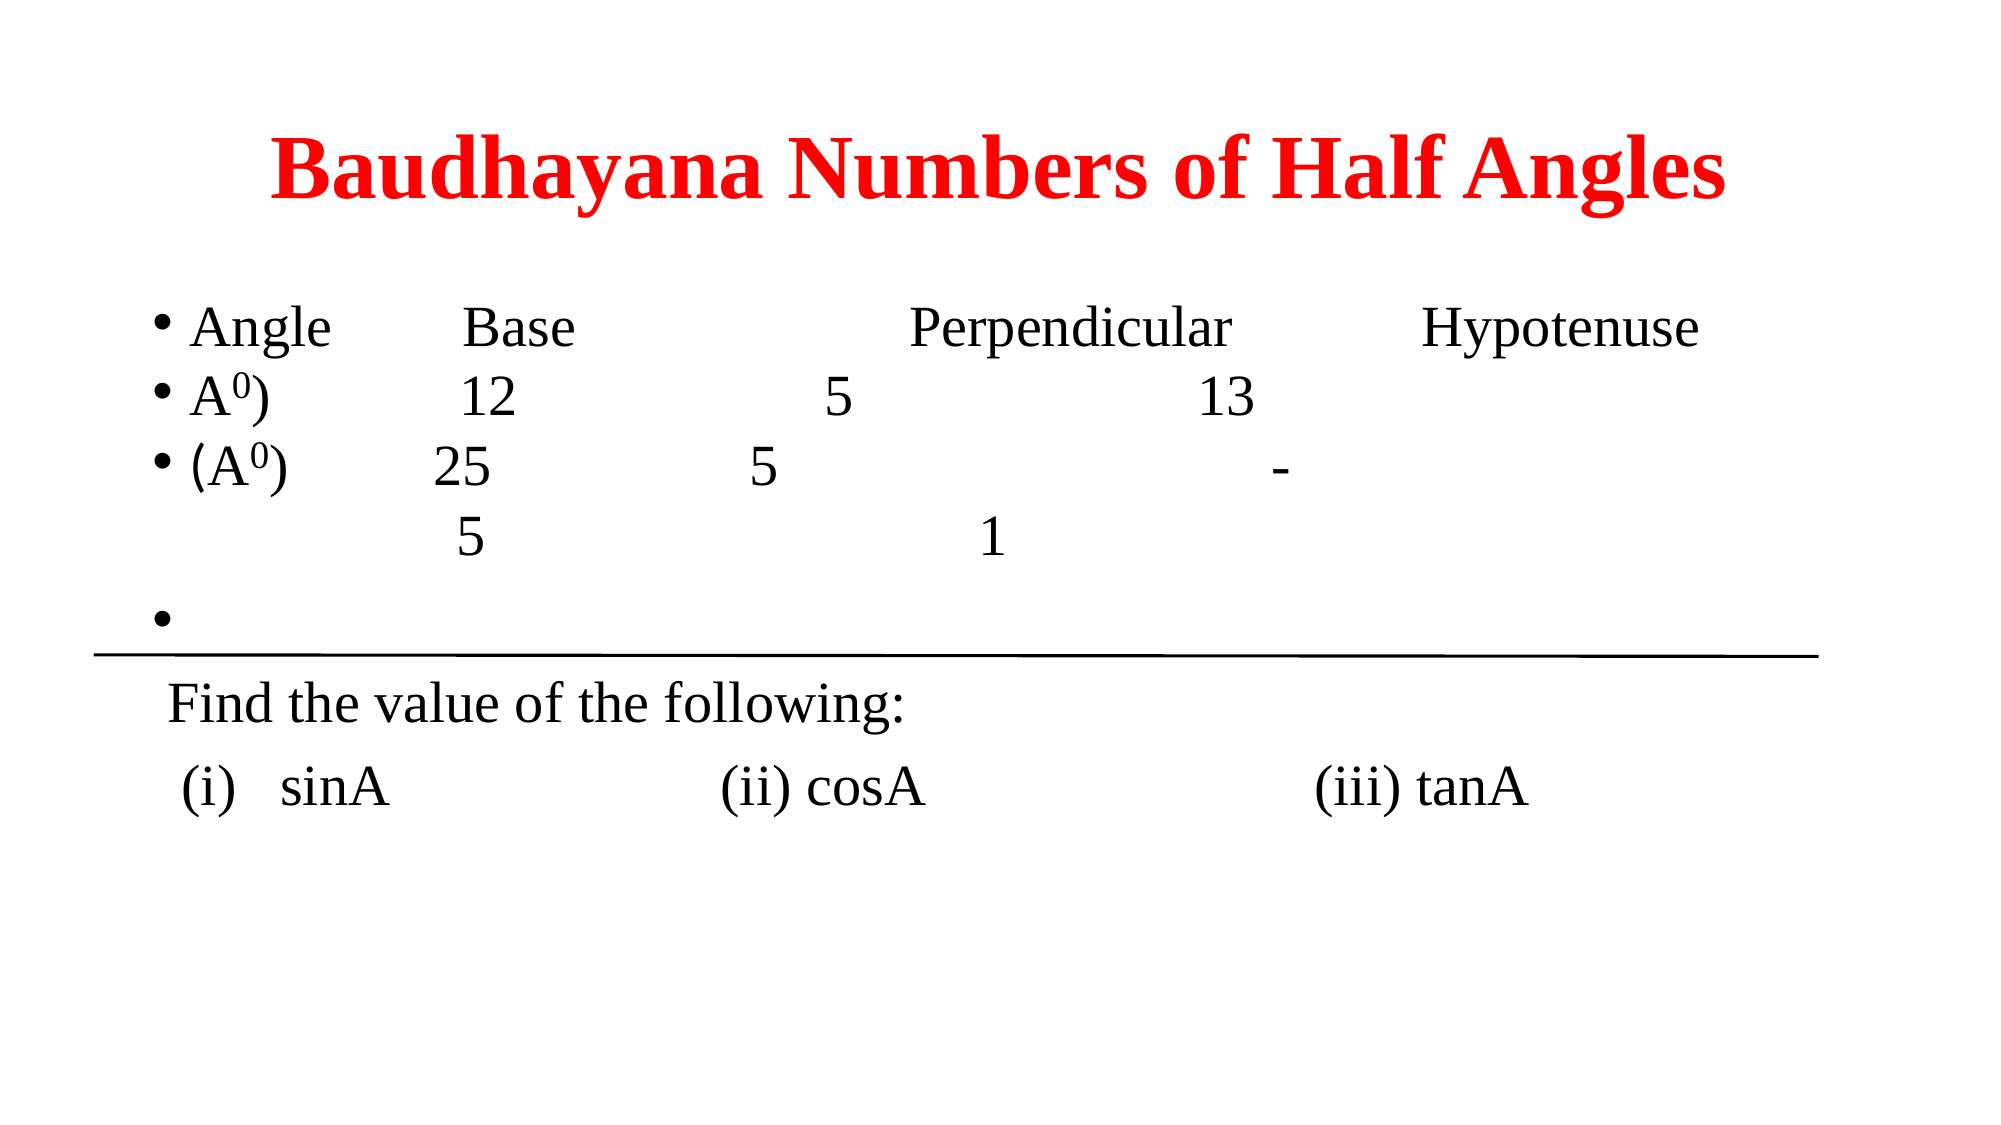

# Baudhayana Numbers of Half Angles
Angle Base Perpendicular Hypotenuse
A0) 12 			 5			 13
(A0) 25			 5 -
 5 1
 Find the value of the following:
 (i) sinA (ii) cosA (iii) tanA